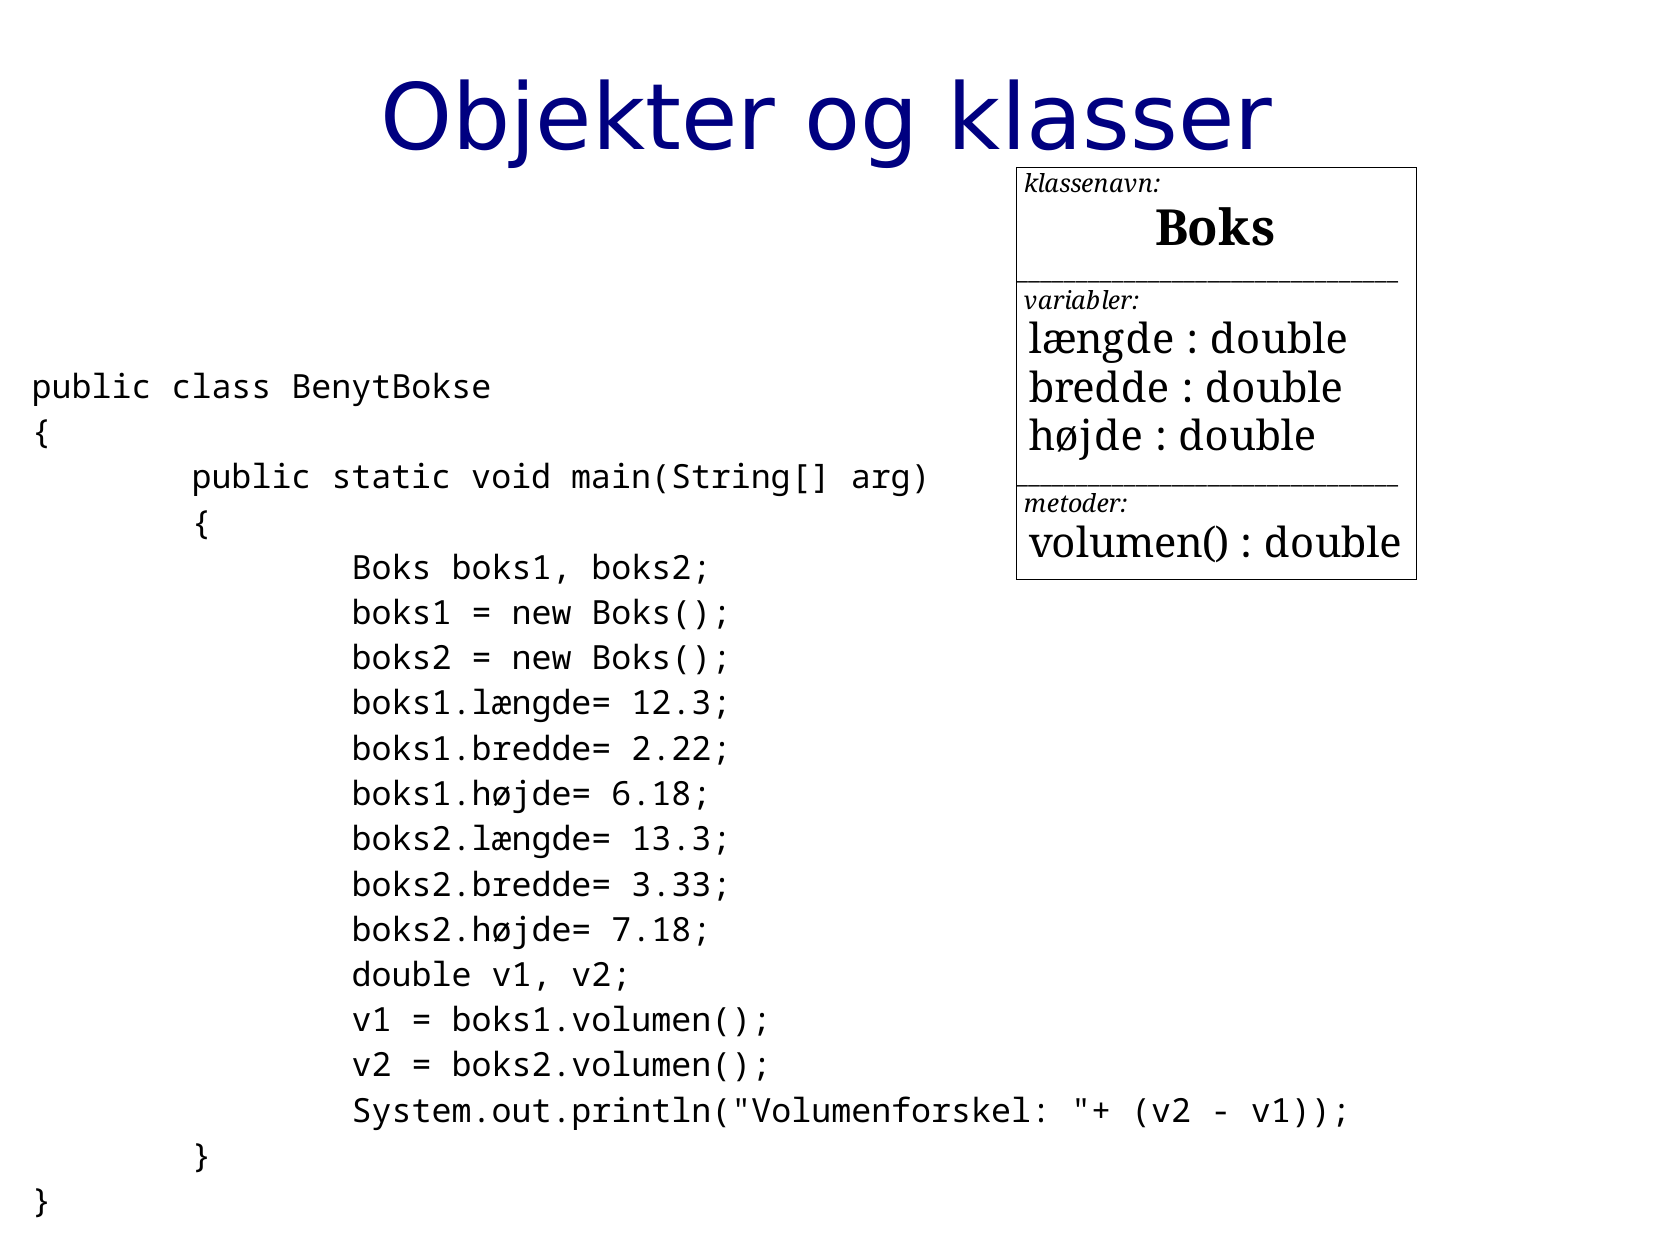

# Objekter og klasser
public class BenytBokse
{
 public static void main(String[] arg)
 {
 Boks boks1, boks2;
 boks1 = new Boks();
 boks2 = new Boks();
 boks1.længde= 12.3;
 boks1.bredde= 2.22;
 boks1.højde= 6.18;
 boks2.længde= 13.3;
 boks2.bredde= 3.33;
 boks2.højde= 7.18;
 double v1, v2;
 v1 = boks1.volumen();
 v2 = boks2.volumen();
 System.out.println("Volumenforskel: "+ (v2 - v1));
 }
}
 Volumenforskel: 149.24394